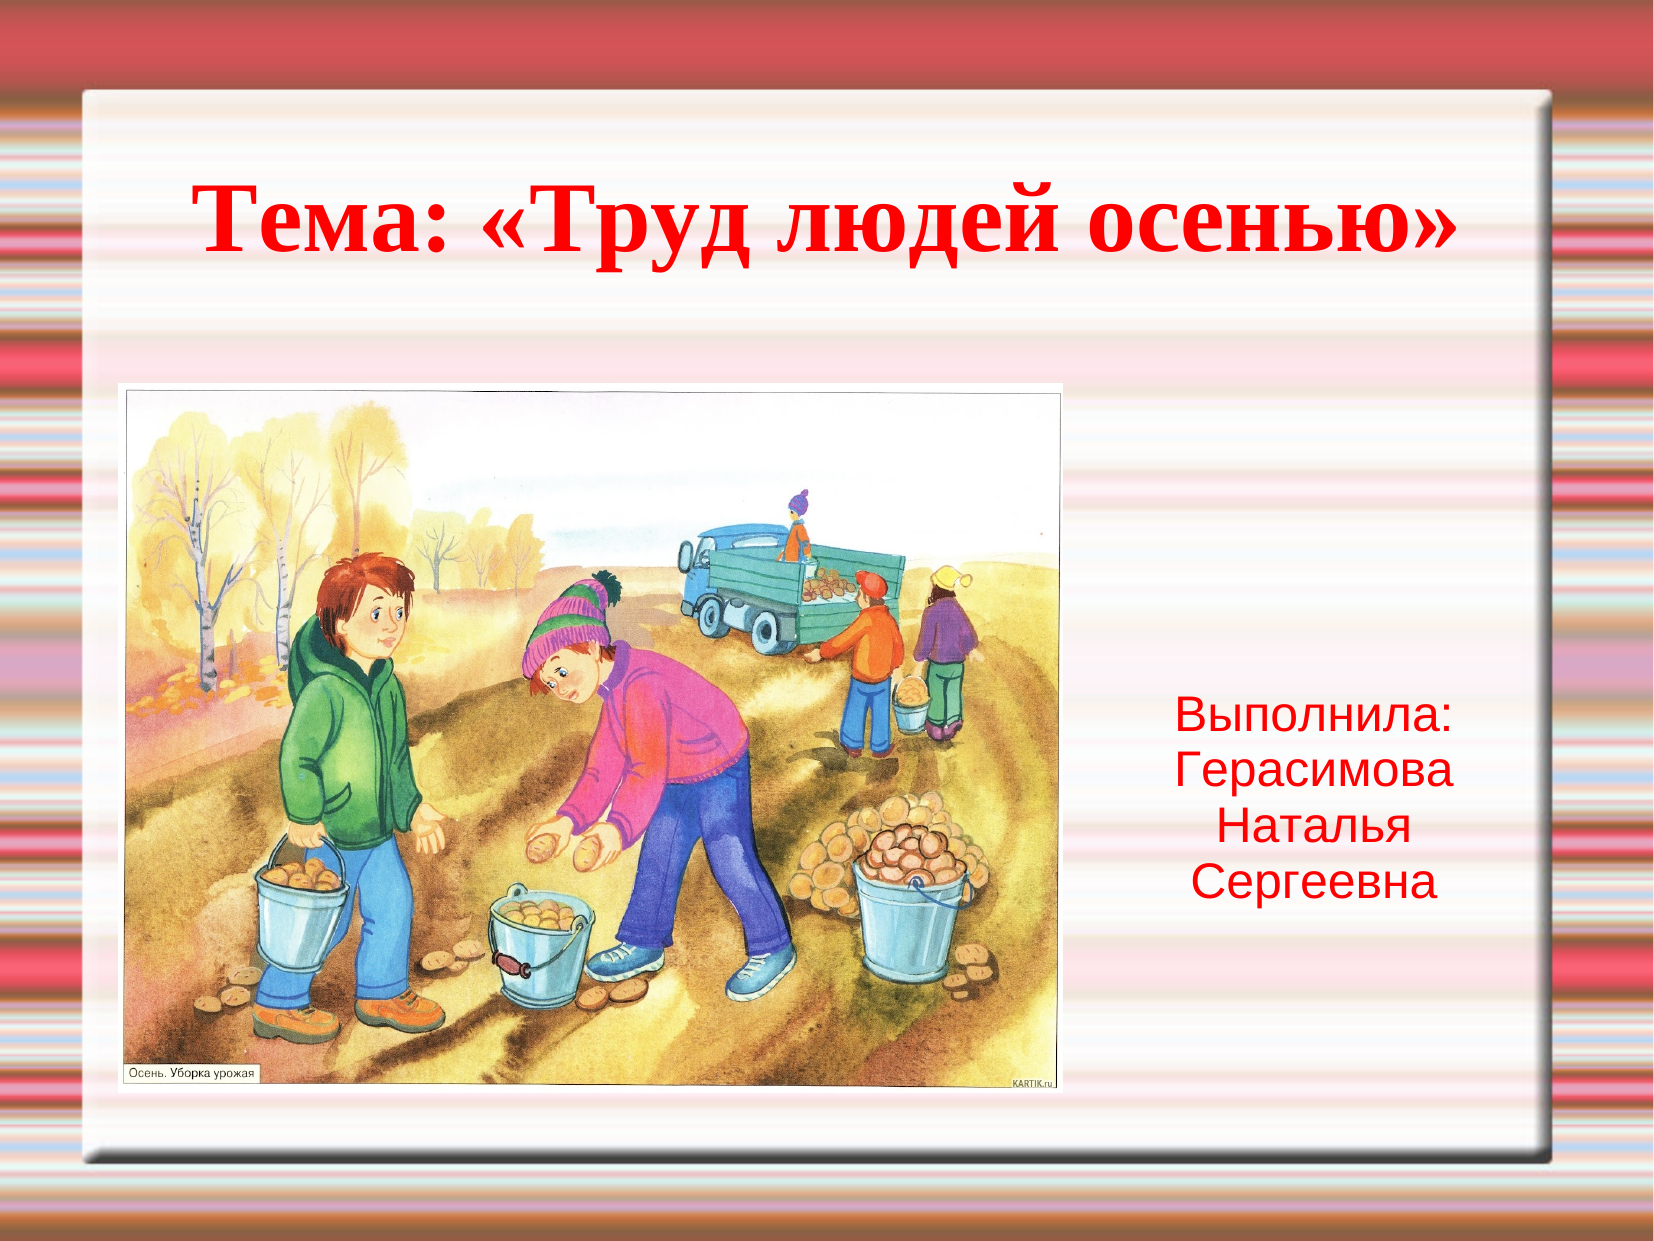

# Тема: «Труд людей осенью»
Выполнила: Герасимова Наталья Сергеевна